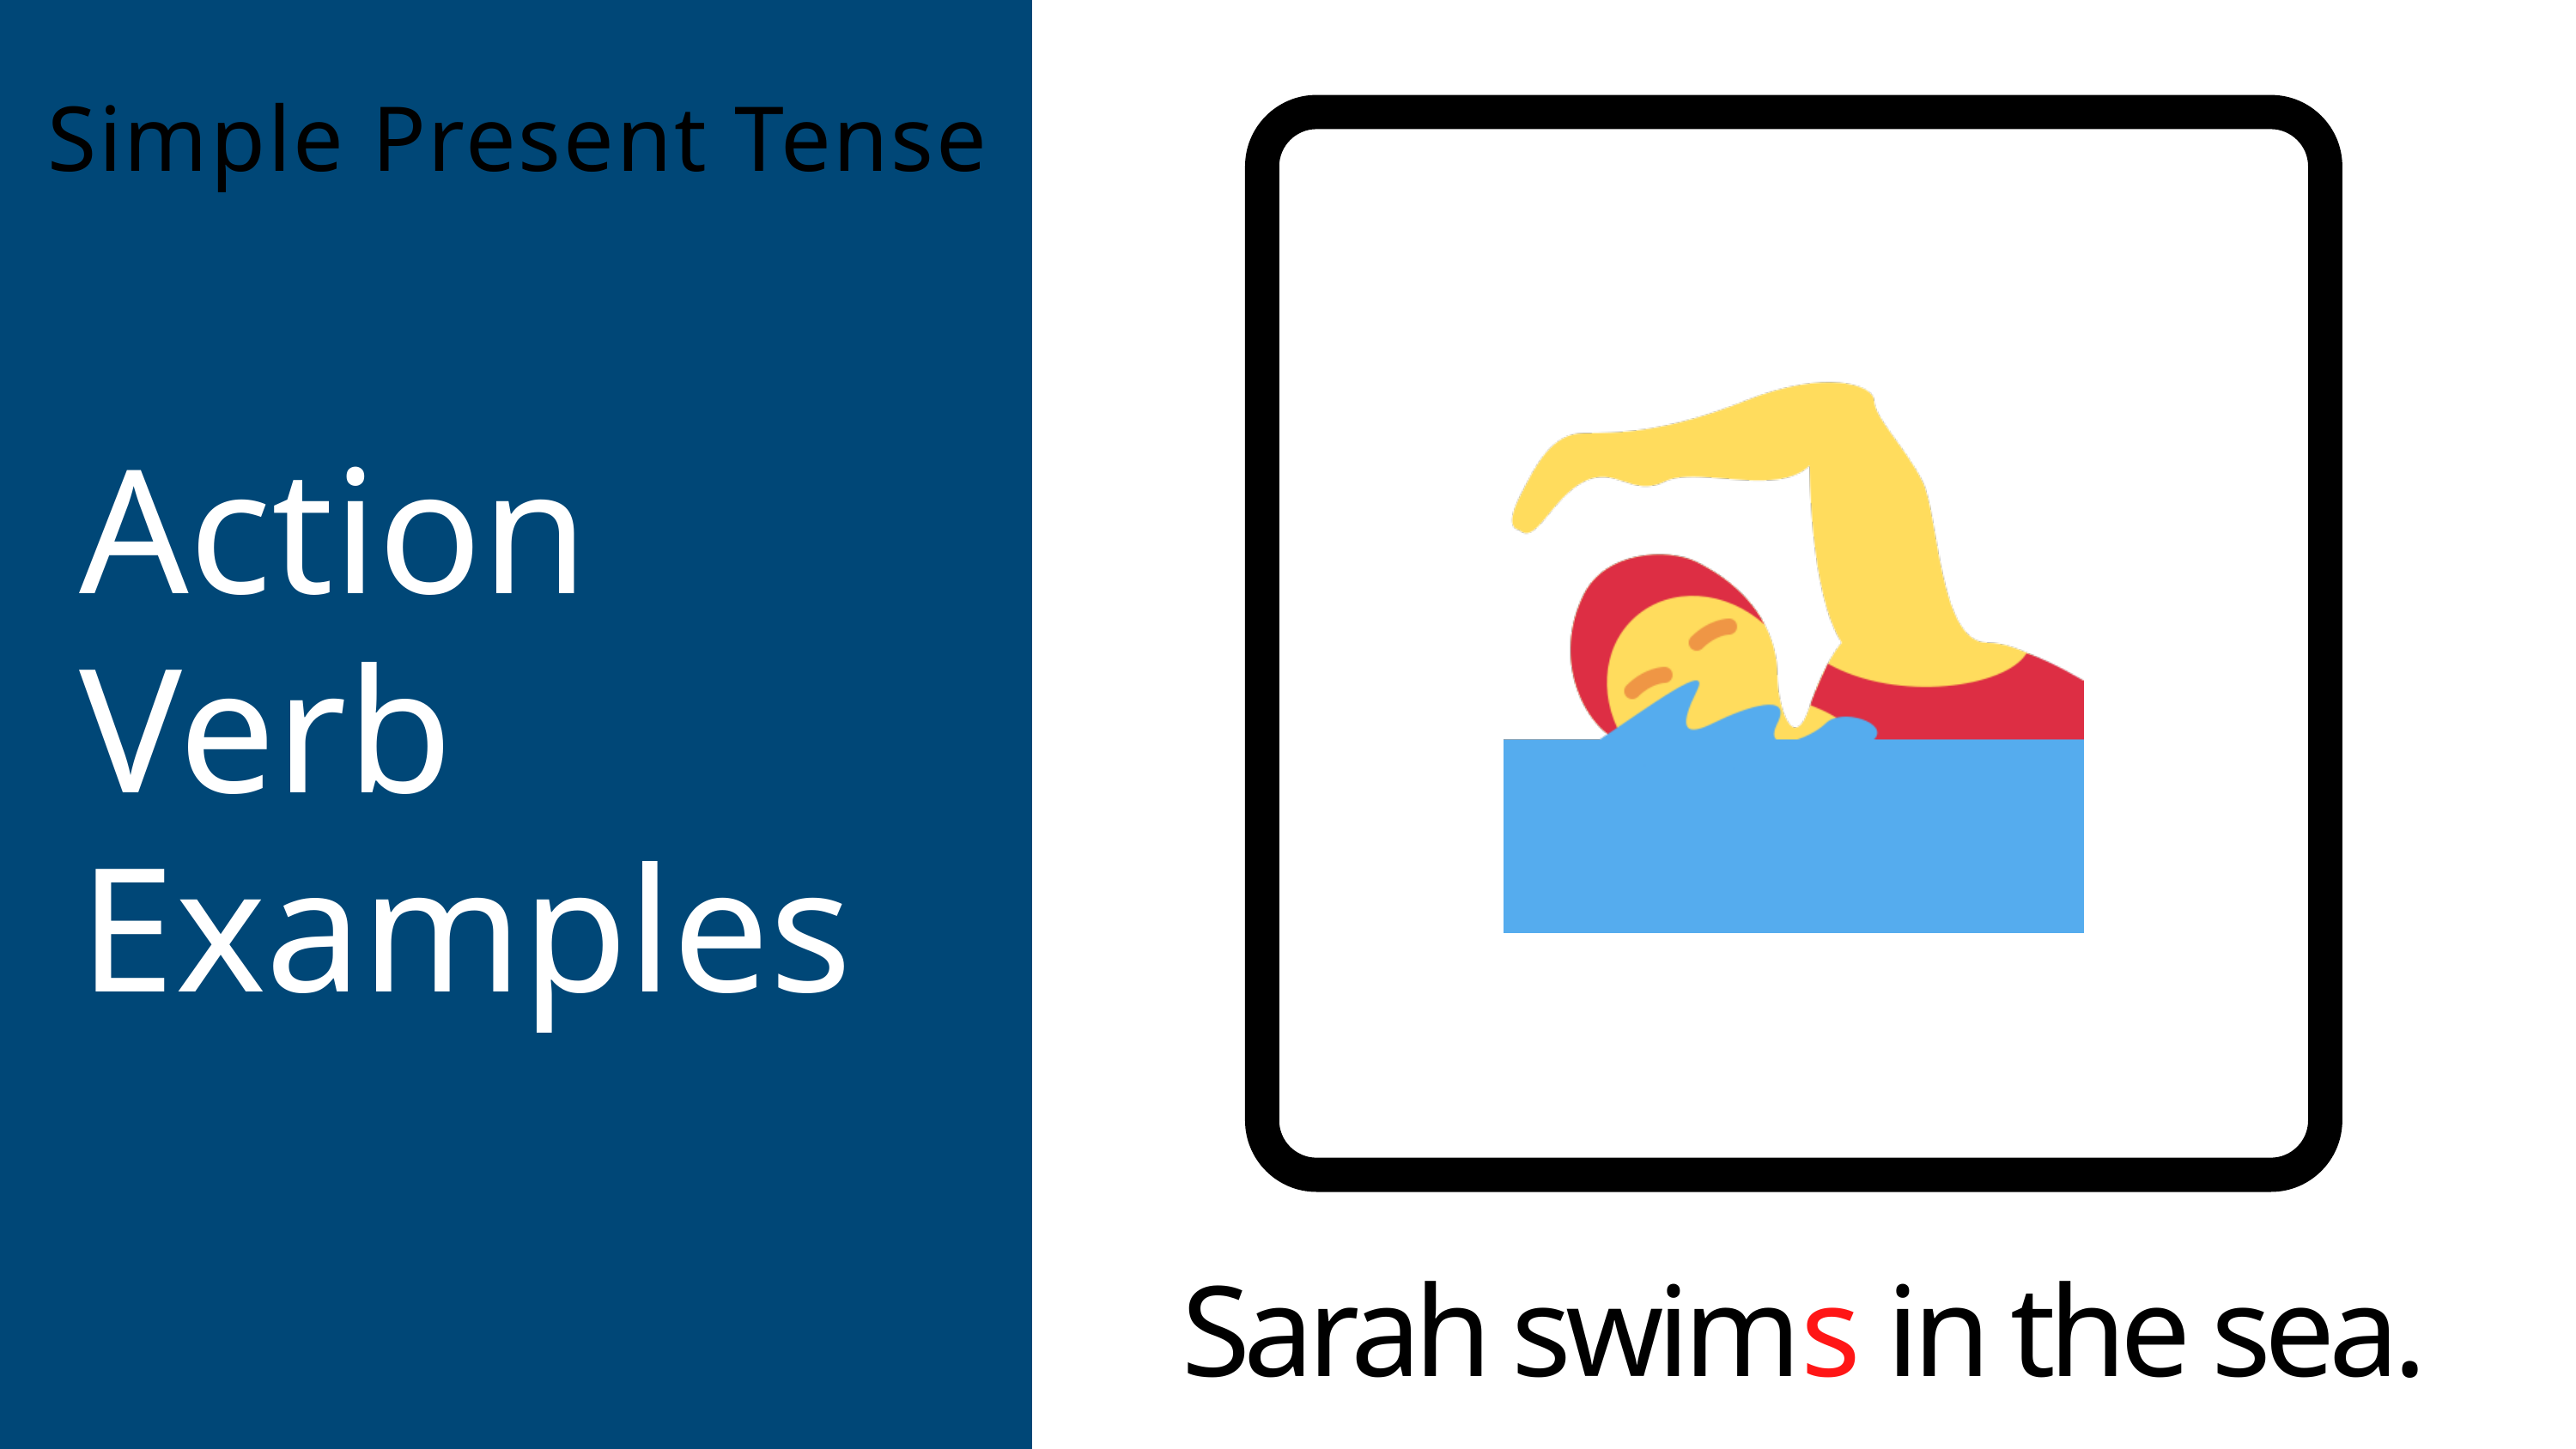

Simple Present Tense
Action Verb Examples
Sarah swims in the sea.